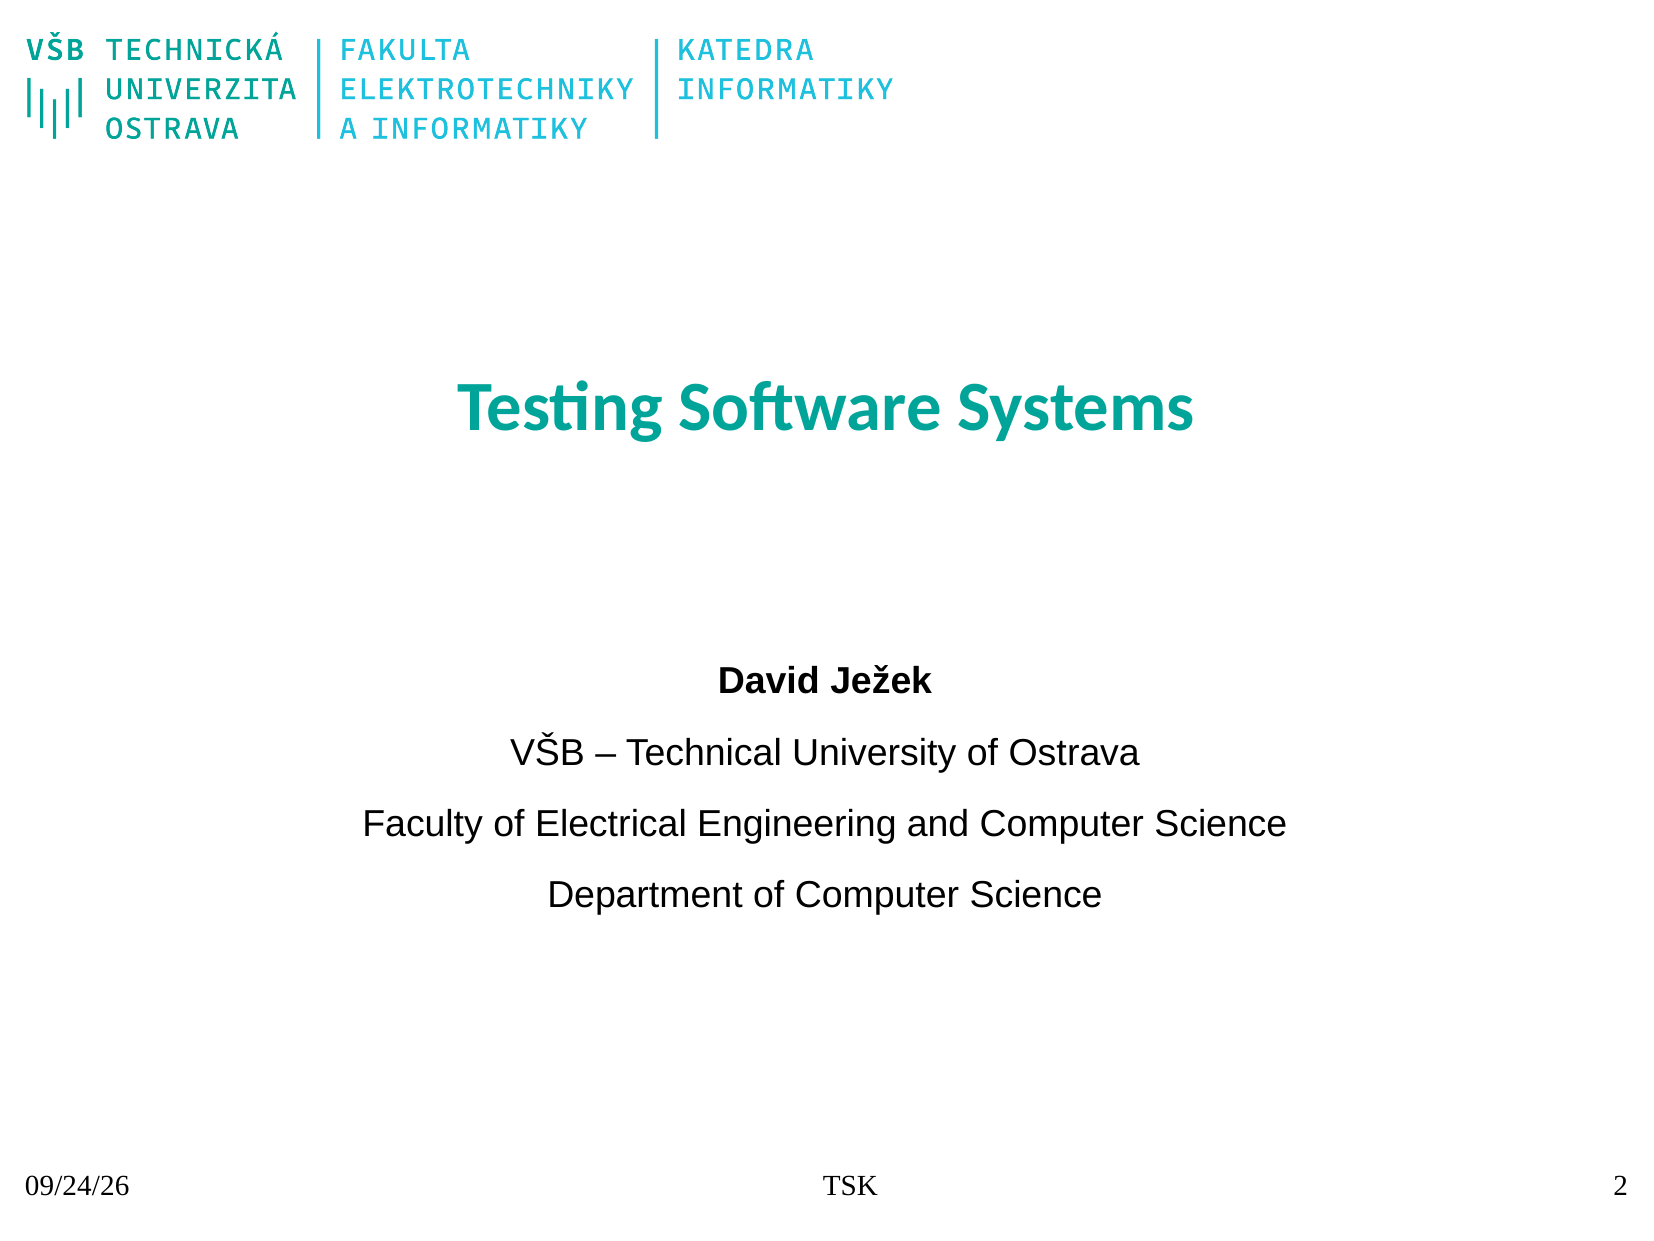

# Testing Software Systems
David Ježek
VŠB – Technical University of Ostrava
Faculty of Electrical Engineering and Computer Science
Department of Computer Science
TSK
2